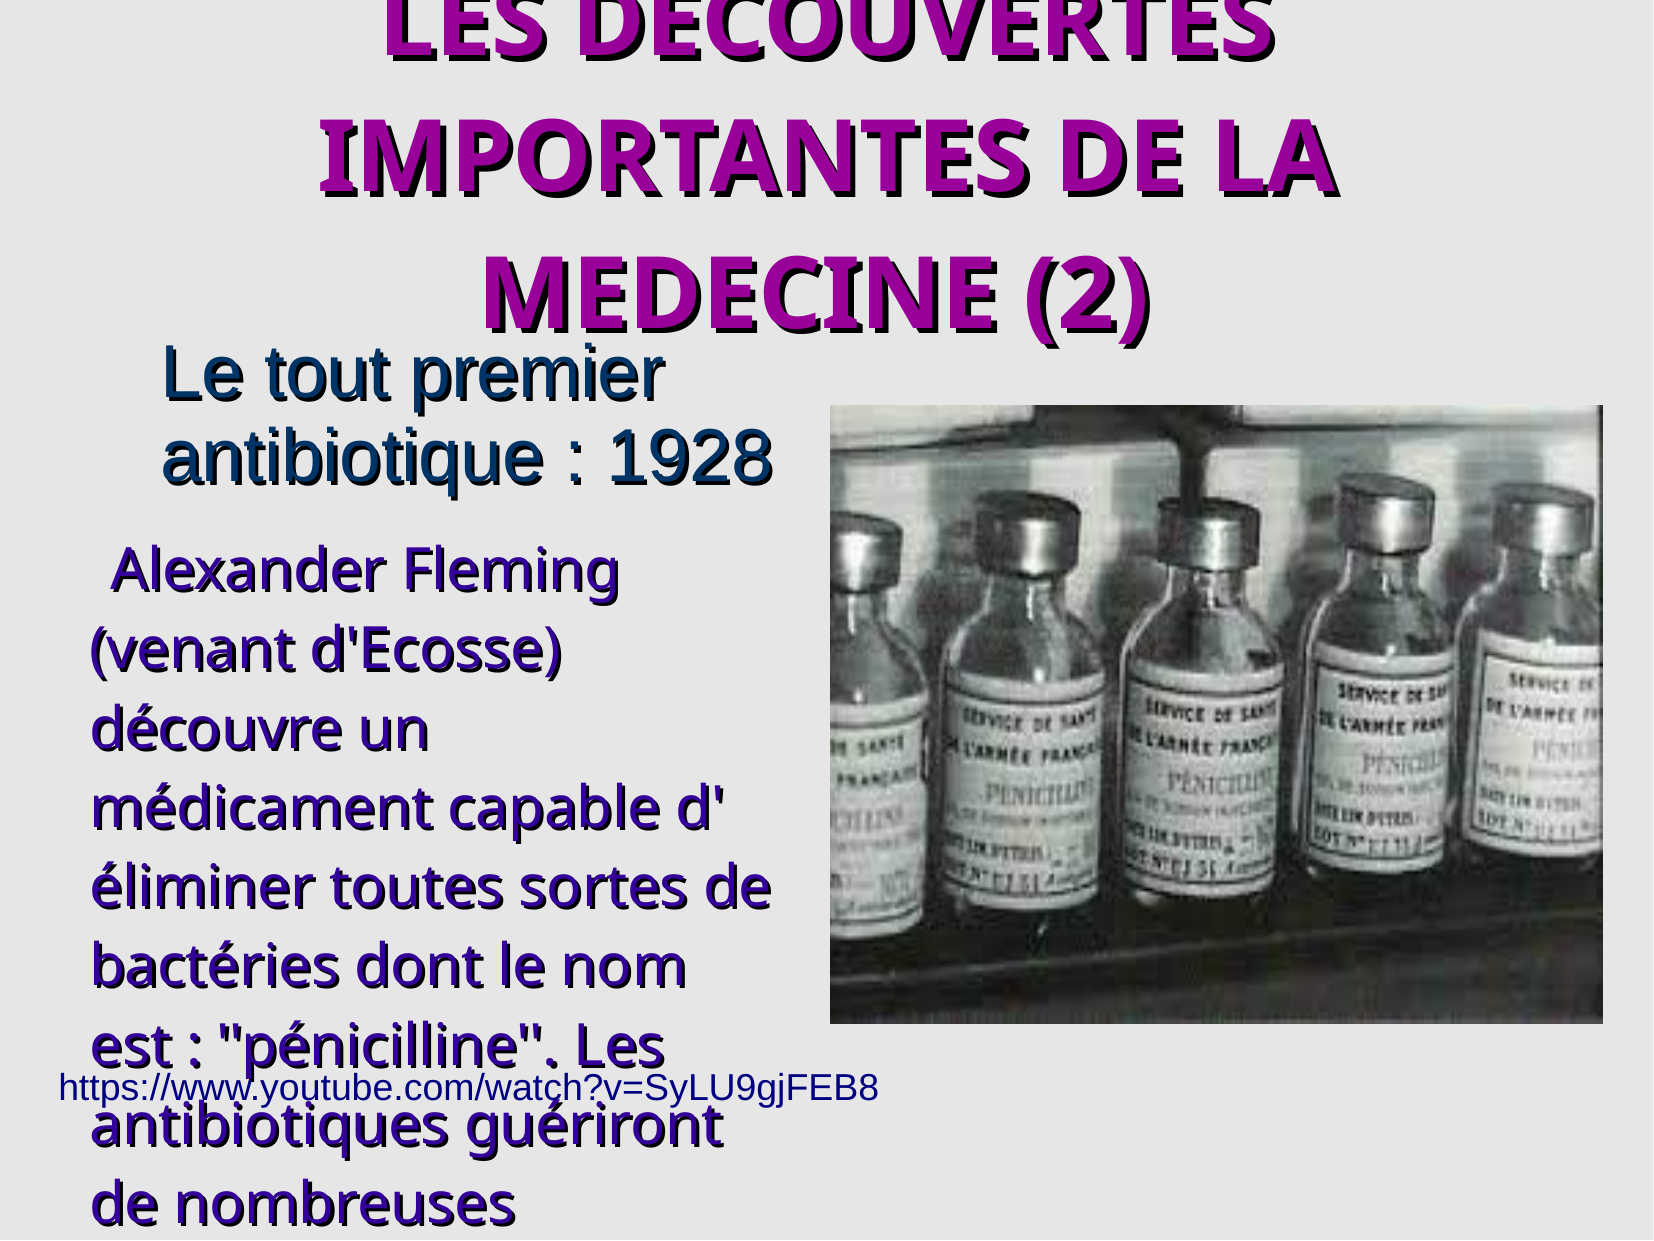

# LES DECOUVERTES IMPORTANTES DE LA MEDECINE (2)
Le tout premier antibiotique : 1928
Alexander Fleming (venant d'Ecosse) découvre un médicament capable d' éliminer toutes sortes de bactéries dont le nom est : ''pénicilline''. Les antibiotiques guériront de nombreuses maladies.
https://www.youtube.com/watch?v=SyLU9gjFEB8